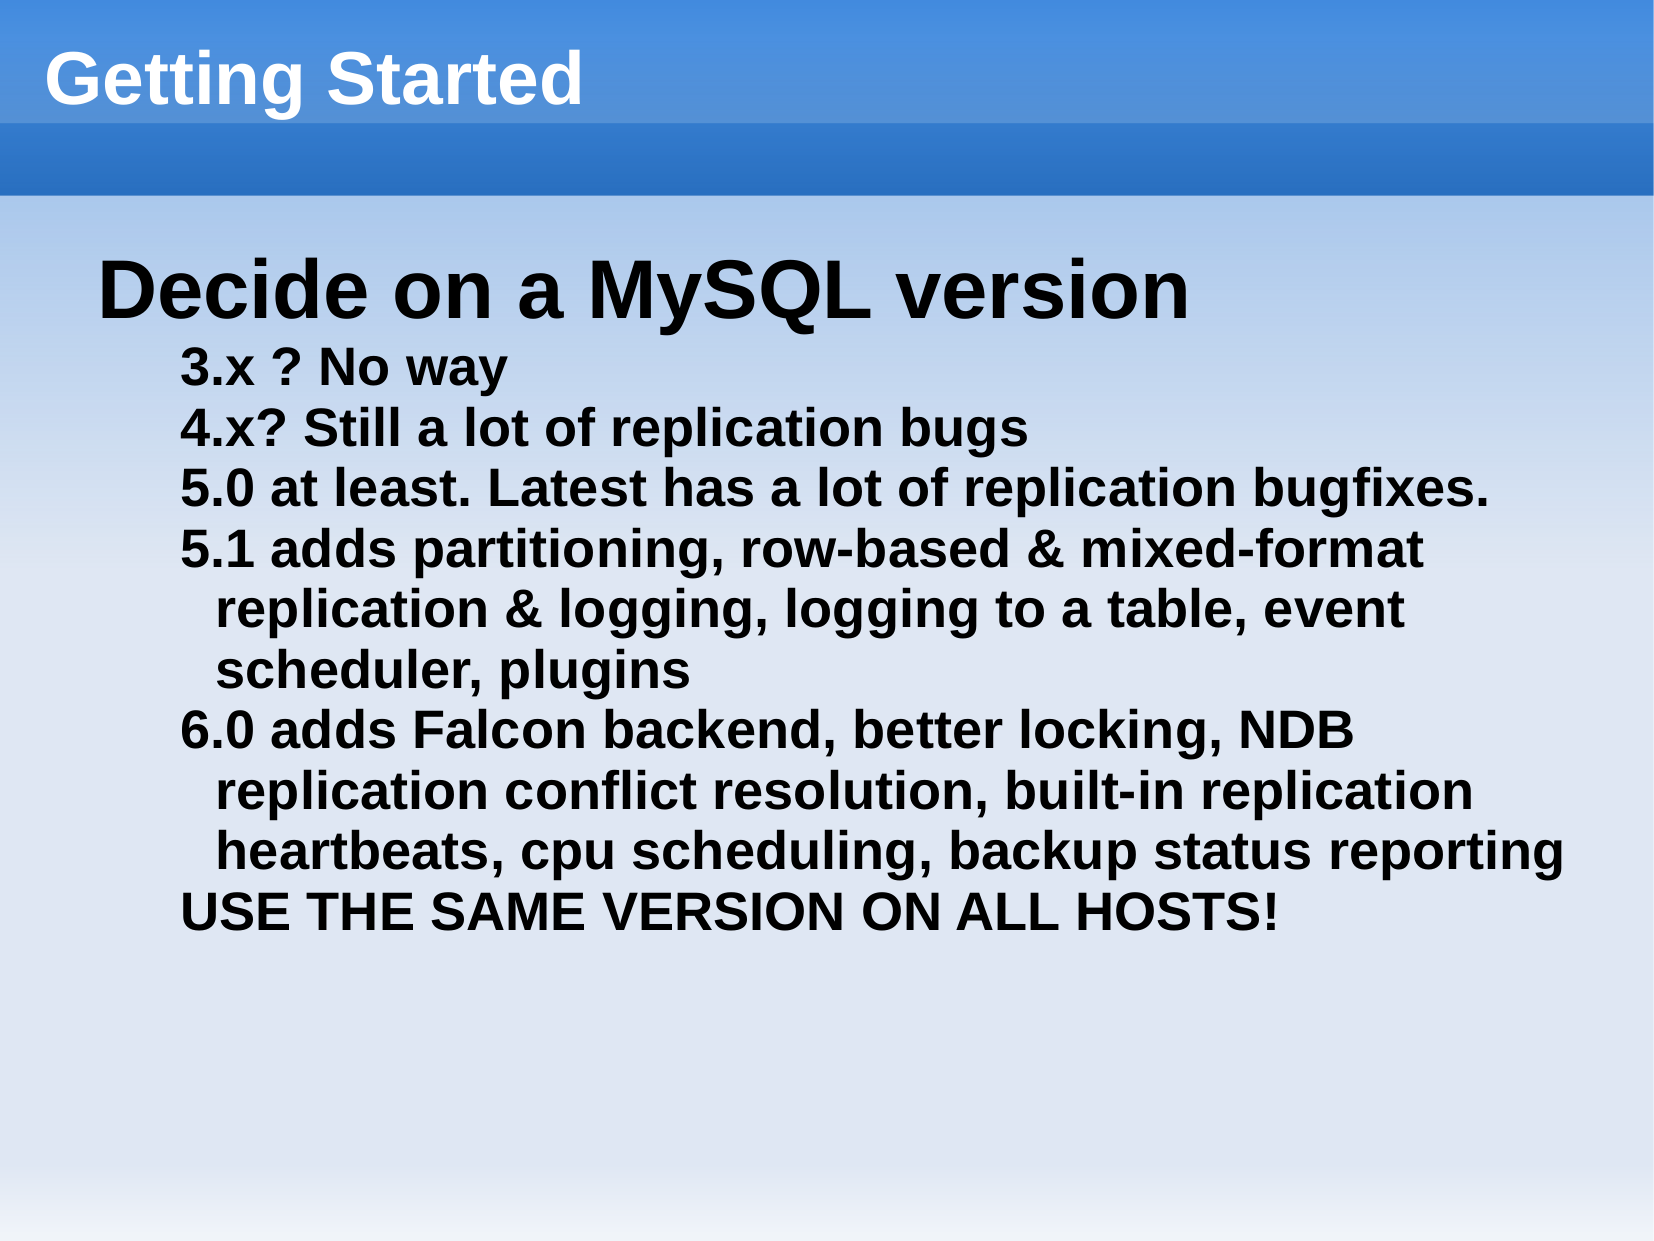

Getting Started
 Decide on a MySQL version
3.x ? No way
4.x? Still a lot of replication bugs
5.0 at least. Latest has a lot of replication bugfixes.
5.1 adds partitioning, row-based & mixed-format replication & logging, logging to a table, event scheduler, plugins
6.0 adds Falcon backend, better locking, NDB replication conflict resolution, built-in replication heartbeats, cpu scheduling, backup status reporting
USE THE SAME VERSION ON ALL HOSTS!